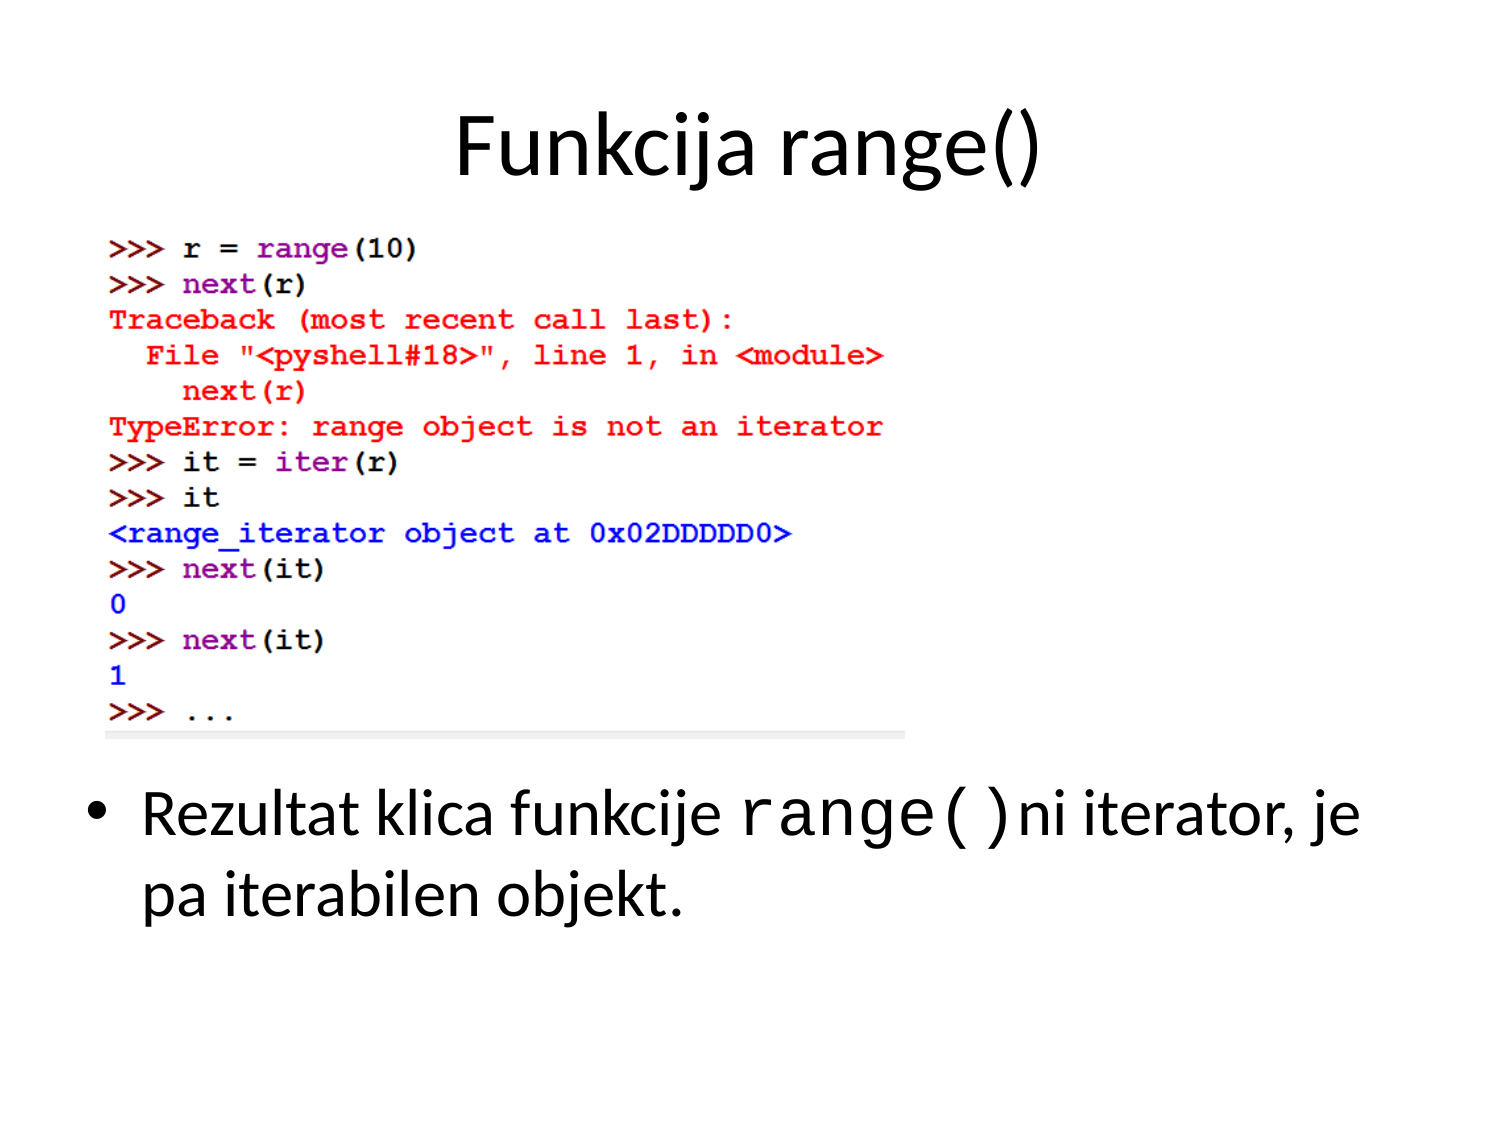

# Funkcija range()
Rezultat klica funkcije range()ni iterator, je pa iterabilen objekt.